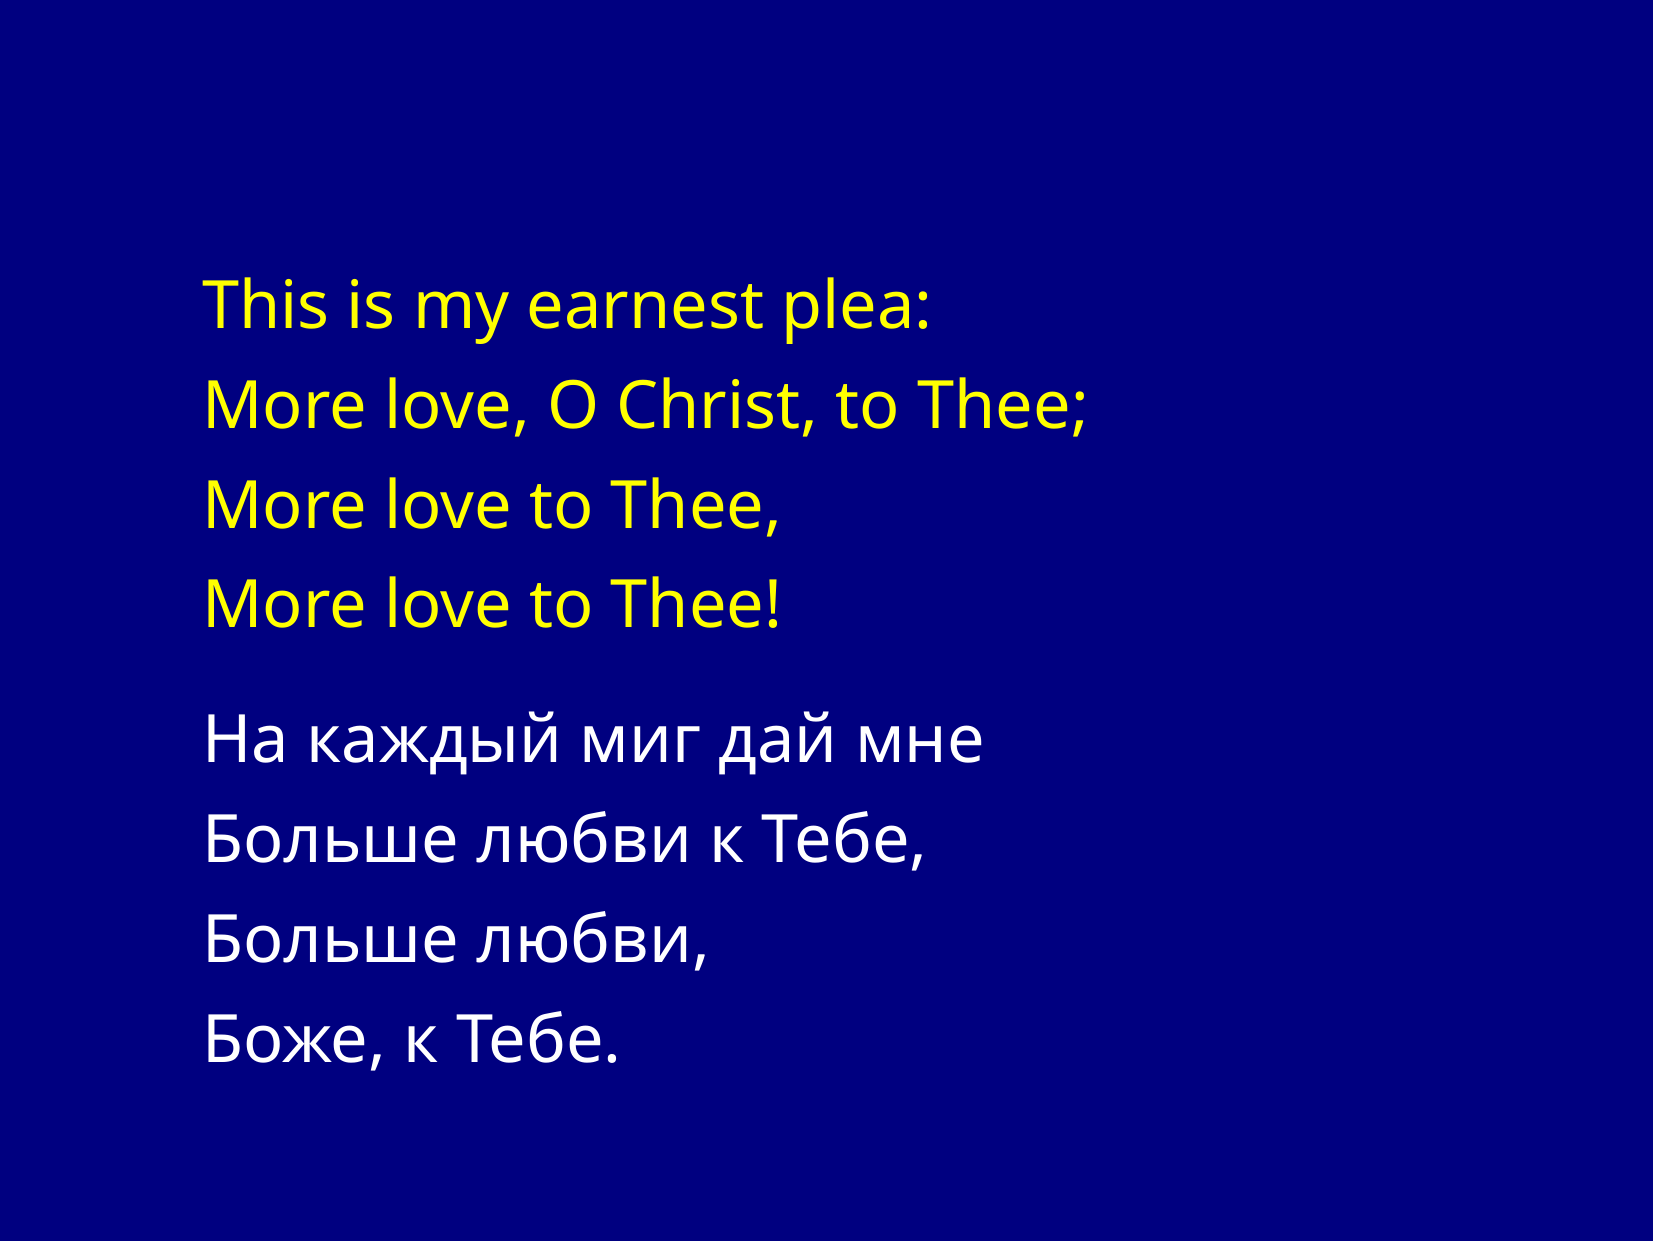

This is my earnest plea:
	More love, O Christ, to Thee;
	More love to Thee,
	More love to Thee!
	На каждый миг дай мне
	Больше любви к Тебе,
	Больше любви,
	Боже, к Тебе.